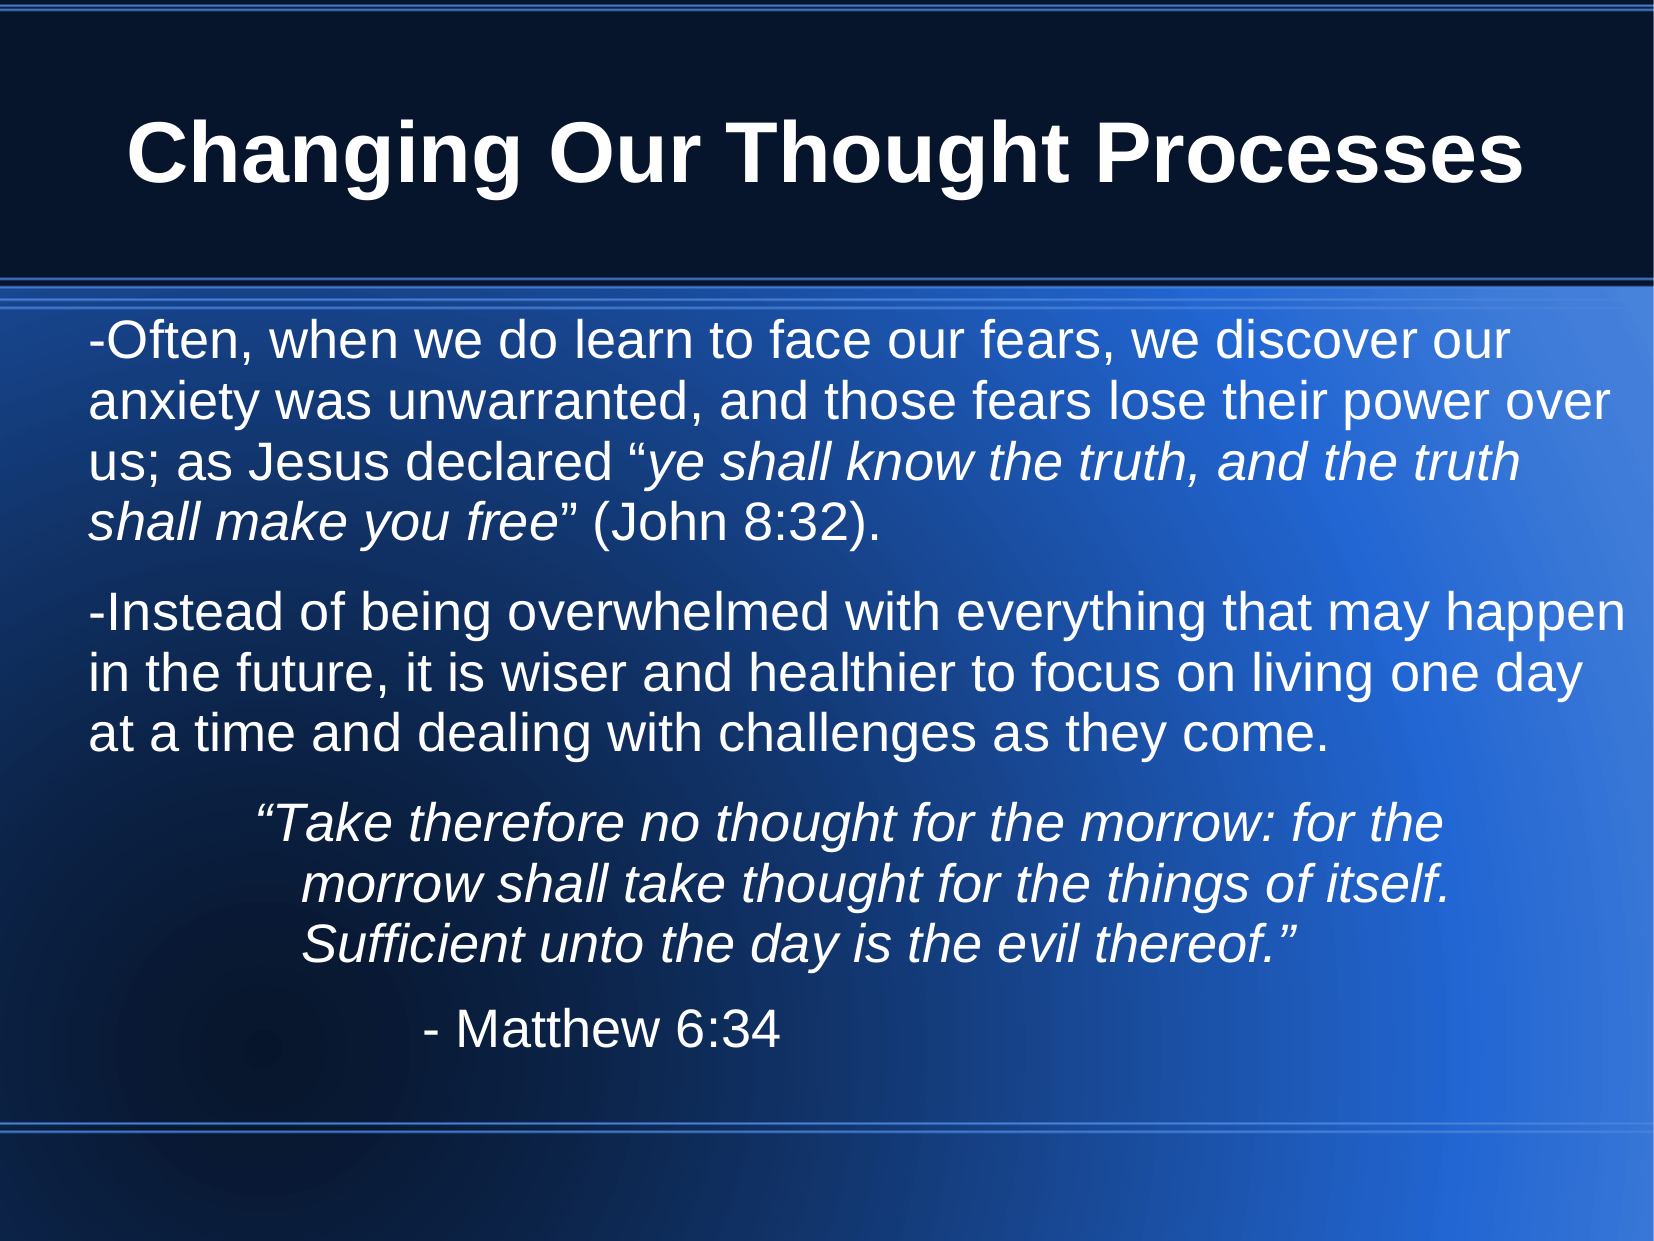

# Changing Our Thought Processes
-Often, when we do learn to face our fears, we discover our anxiety was unwarranted, and those fears lose their power over us; as Jesus declared “ye shall know the truth, and the truth shall make you free” (John 8:32).
-Instead of being overwhelmed with everything that may happen in the future, it is wiser and healthier to focus on living one day at a time and dealing with challenges as they come.
“Take therefore no thought for the morrow: for the morrow shall take thought for the things of itself. Sufficient unto the day is the evil thereof.”
 - Matthew 6:34